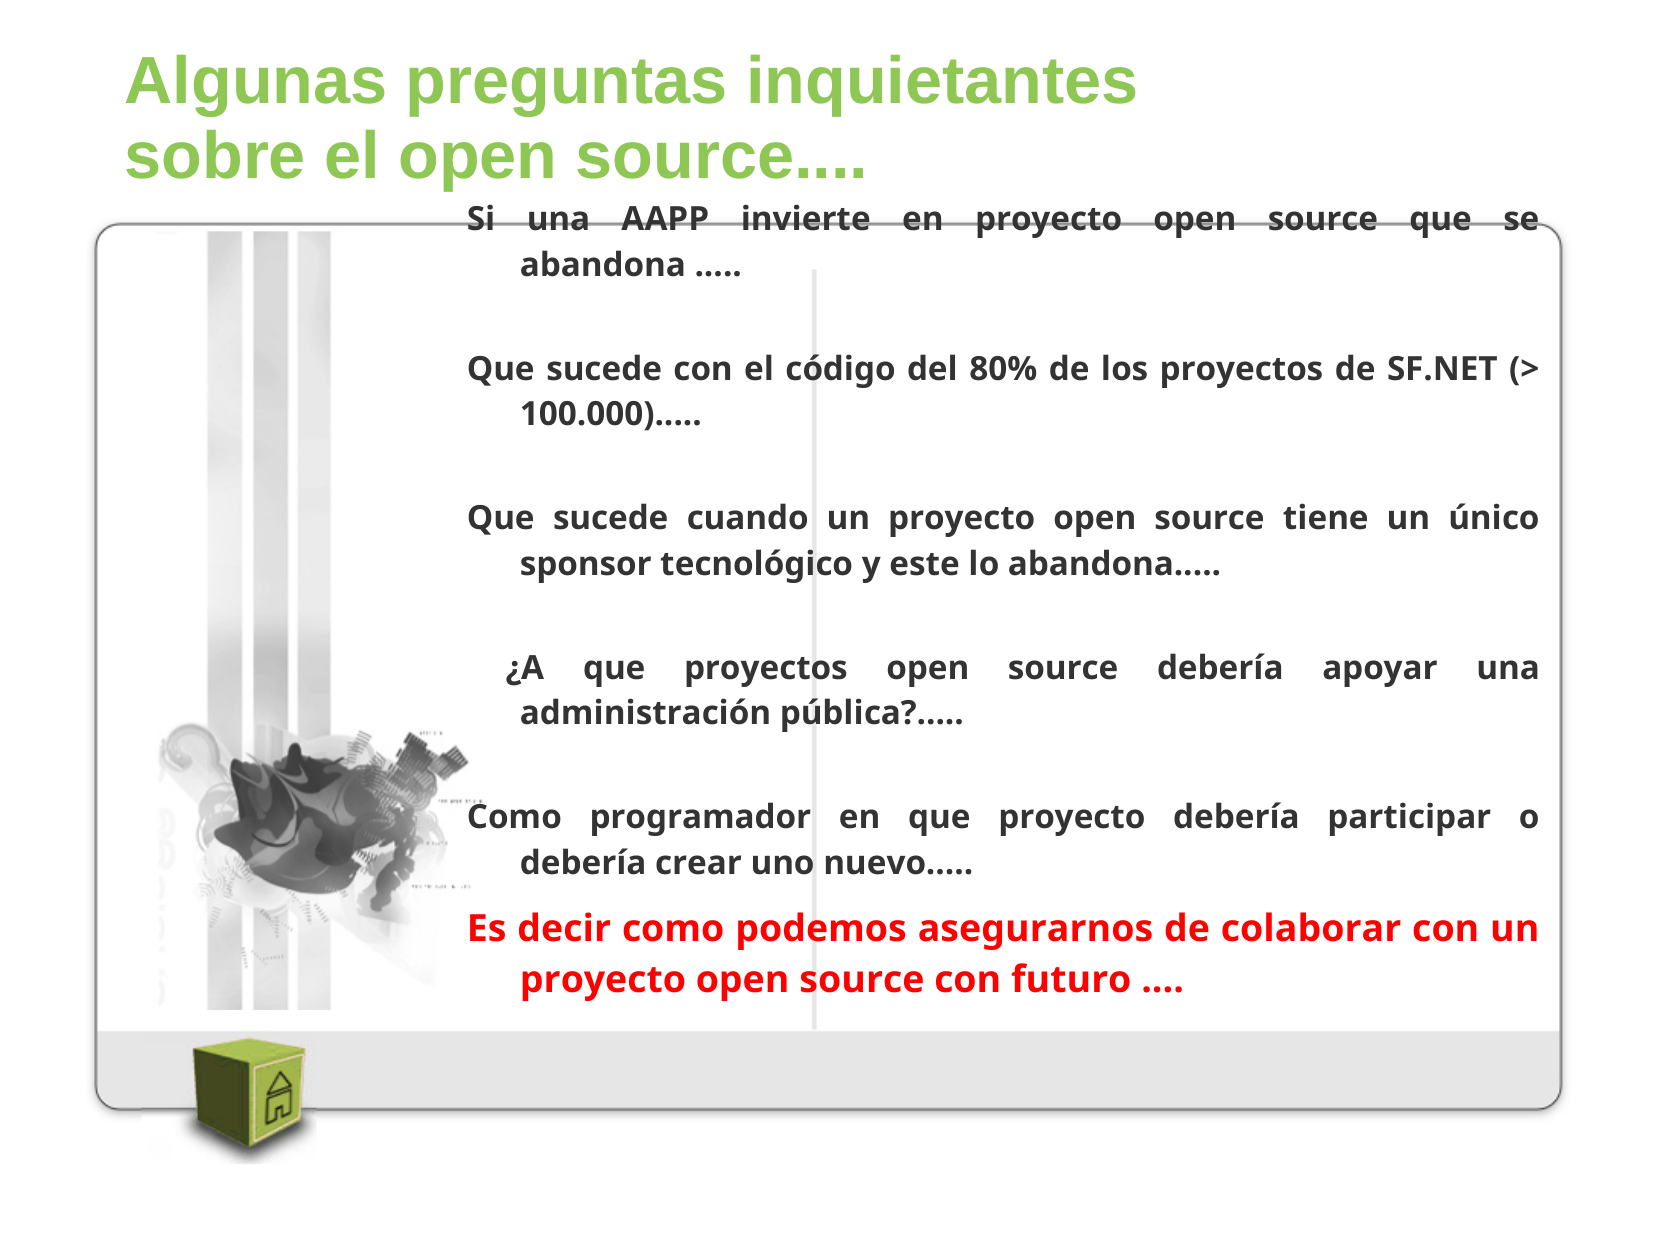

Algunas preguntas inquietantes sobre el open source....
Si una AAPP invierte en proyecto open source que se abandona .....
Que sucede con el código del 80% de los proyectos de SF.NET (> 100.000).....
Que sucede cuando un proyecto open source tiene un único sponsor tecnológico y este lo abandona.....
 ¿A que proyectos open source debería apoyar una administración pública?.....
Como programador en que proyecto debería participar o debería crear uno nuevo.....
Es decir como podemos asegurarnos de colaborar con un proyecto open source con futuro ....